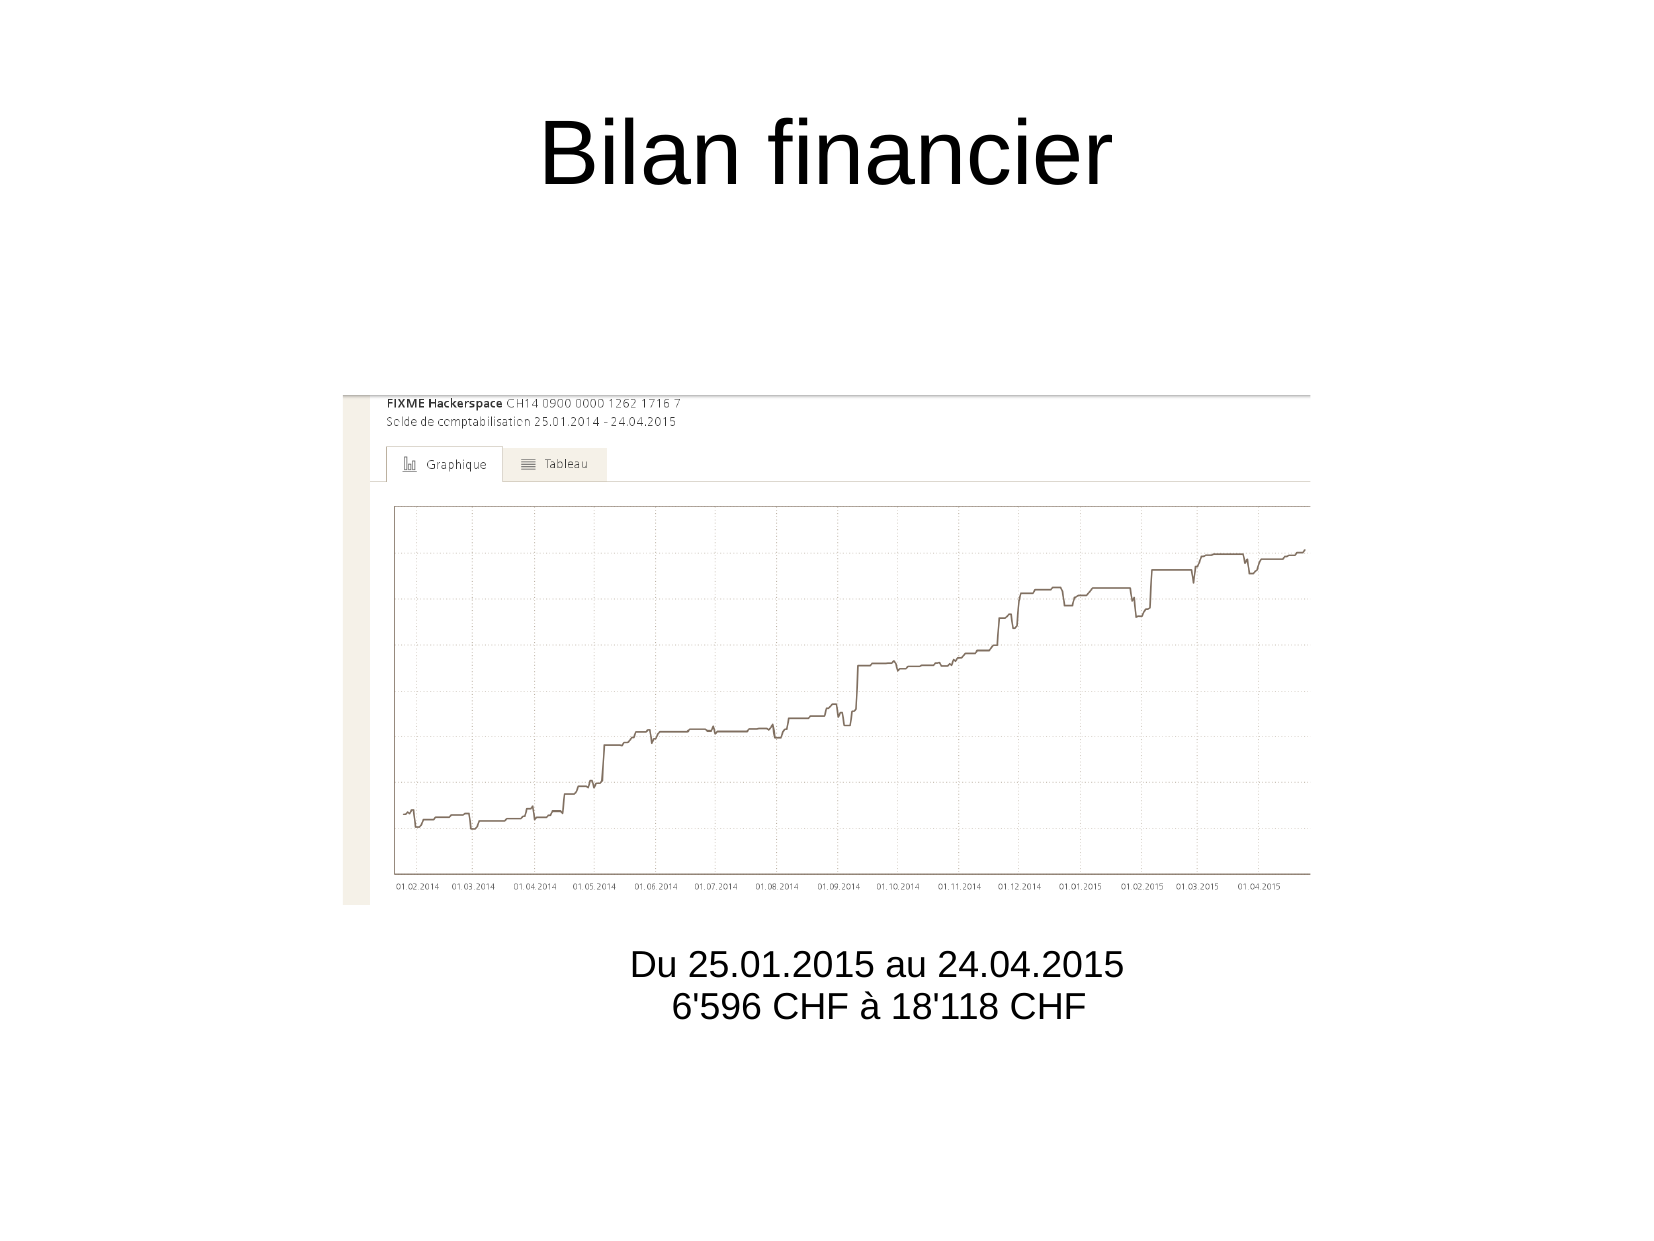

# Bilan financier
Du 25.01.2015 au 24.04.2015
 6'596 CHF à 18'118 CHF